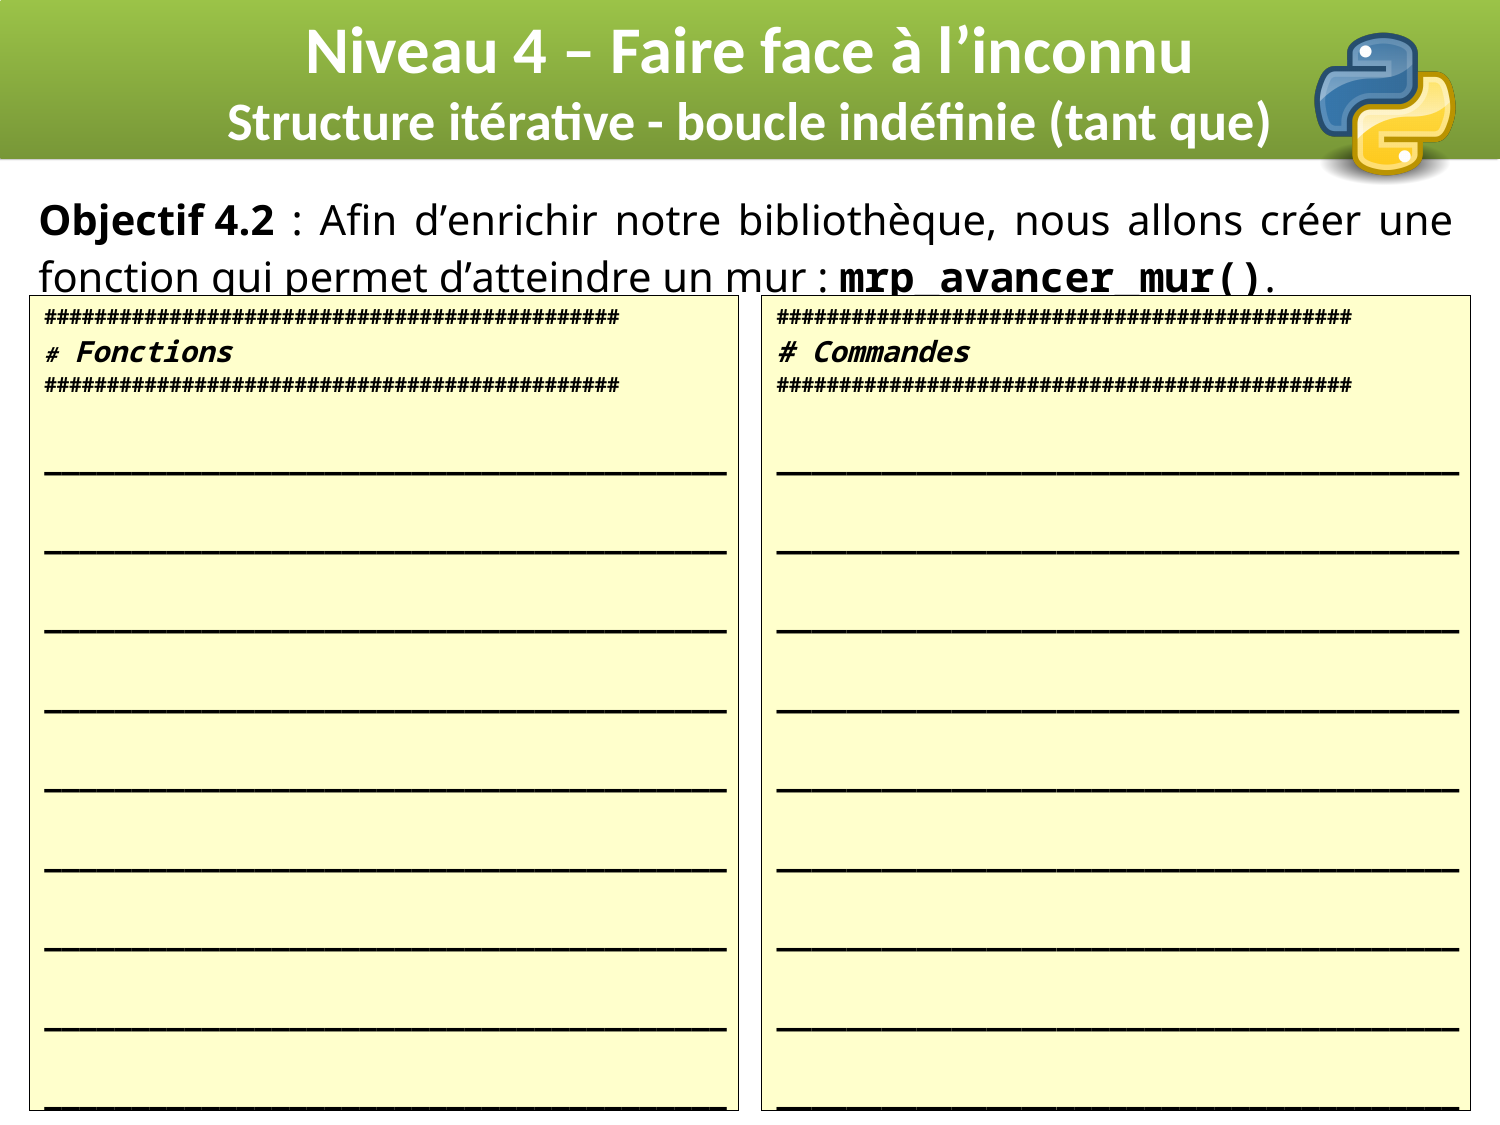

Niveau 4 – Faire face à l’inconnu
Structure itérative - boucle indéfinie (tant que)
Objectif 4.2 : Afin d’enrichir notre bibliothèque, nous allons créer une fonction qui permet d’atteindre un mur : mrp_avancer_mur().
##############################################
# Fonctions
##############################################
_______________________________________
_______________________________________
_______________________________________
_______________________________________
_______________________________________
_______________________________________
_______________________________________
_______________________________________
_______________________________________
_______________________________________
_______________________________________
_______________________________________
##############################################
# Commandes
##############################################
_______________________________________
_______________________________________
_______________________________________
_______________________________________
_______________________________________
_______________________________________
_______________________________________
_______________________________________
_______________________________________
_______________________________________
_______________________________________
_______________________________________